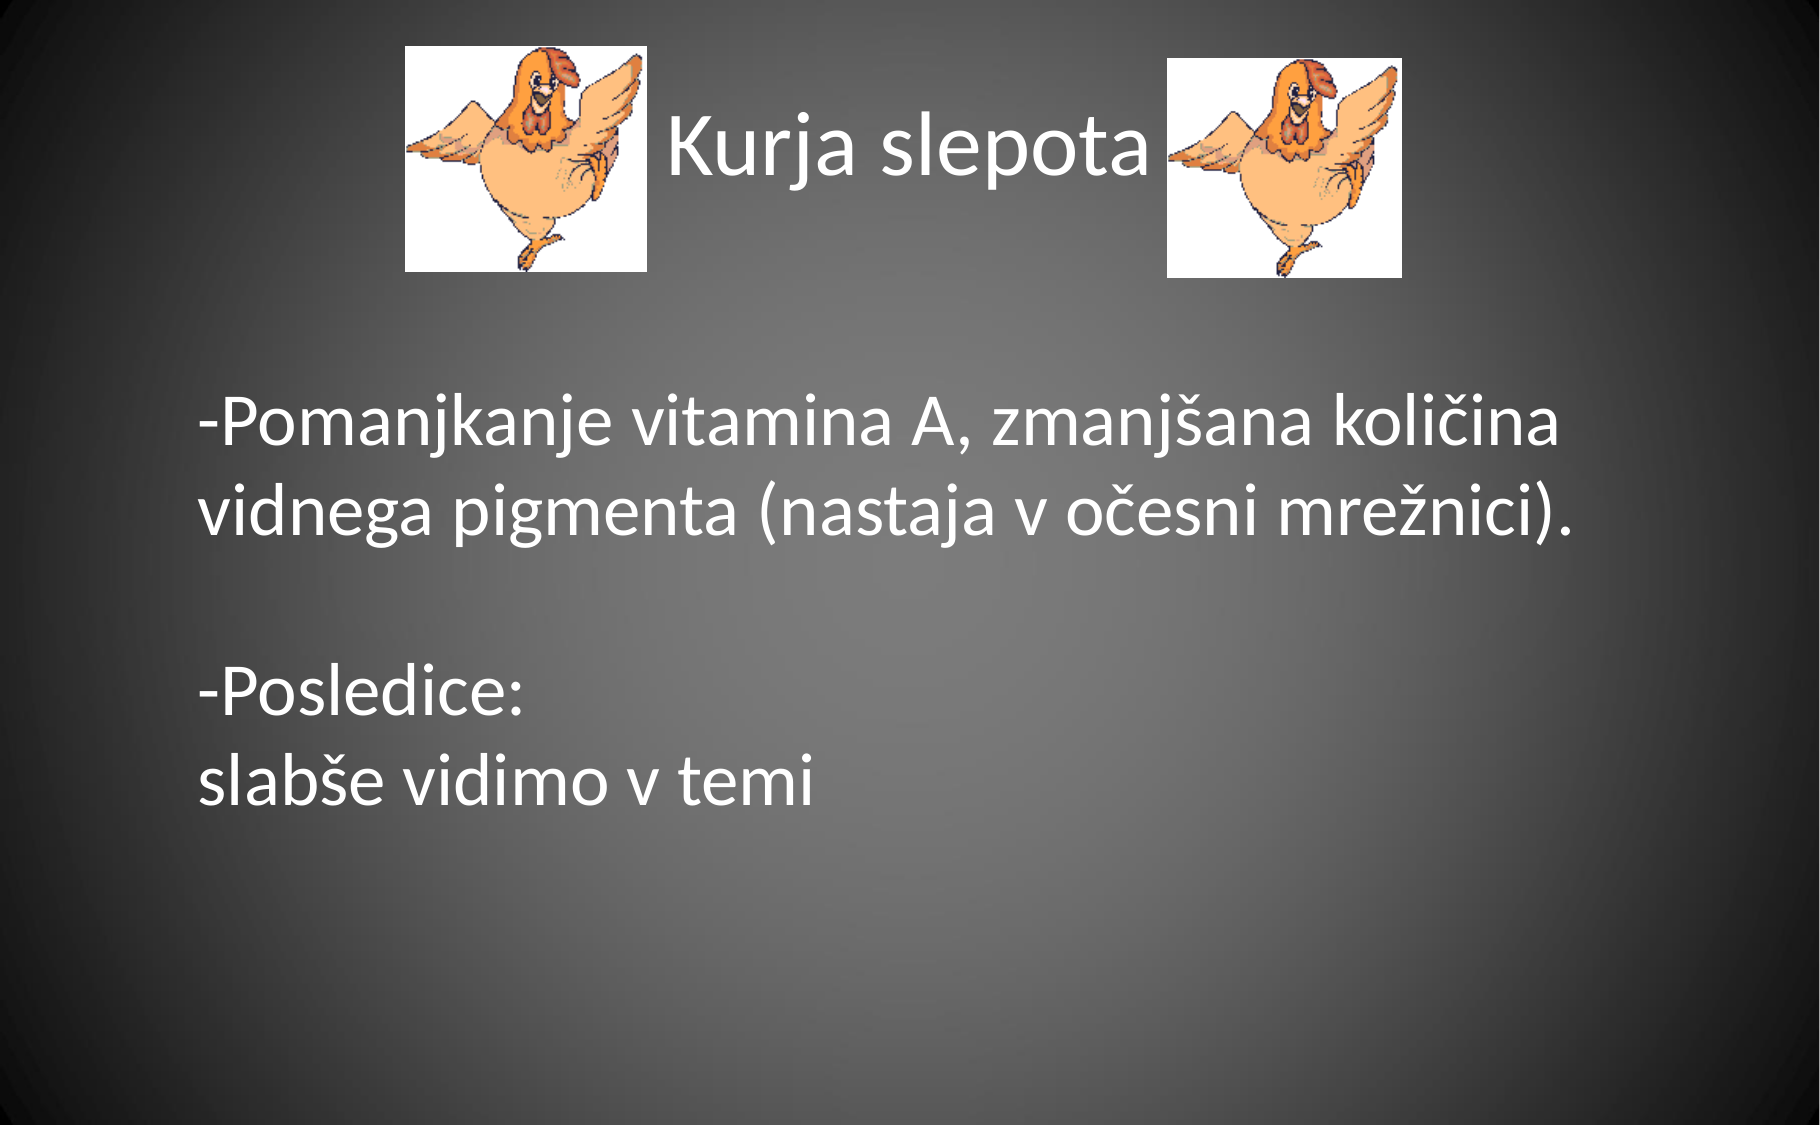

# Kurja slepota
-Pomanjkanje vitamina A, zmanjšana količina vidnega pigmenta (nastaja v očesni mrežnici).
-Posledice:
slabše vidimo v temi